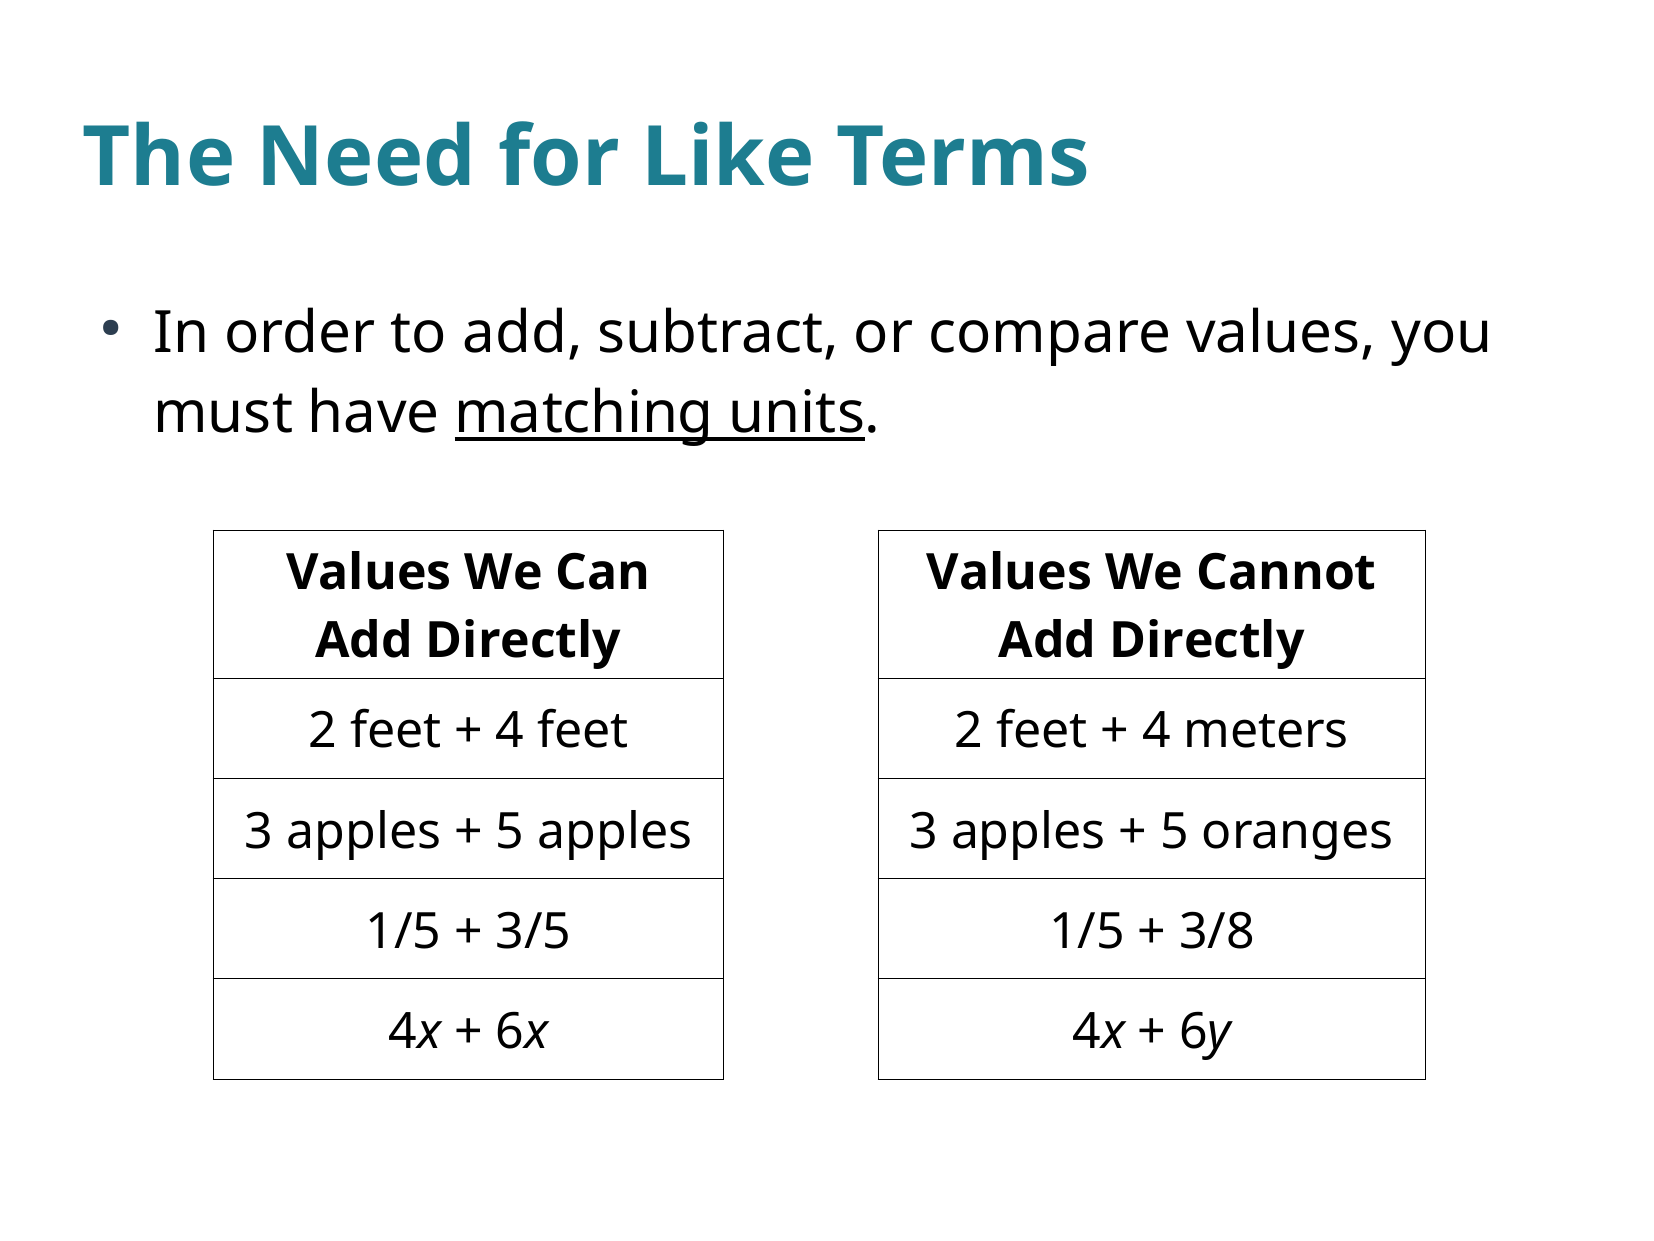

# The Need for Like Terms
In order to add, subtract, or compare values, you must have matching units.
| Values We Can Add Directly |
| --- |
| 2 feet + 4 feet |
| 3 apples + 5 apples |
| 1/5 + 3/5 |
| 4x + 6x |
| Values We Cannot Add Directly |
| --- |
| 2 feet + 4 meters |
| 3 apples + 5 oranges |
| 1/5 + 3/8 |
| 4x + 6y |